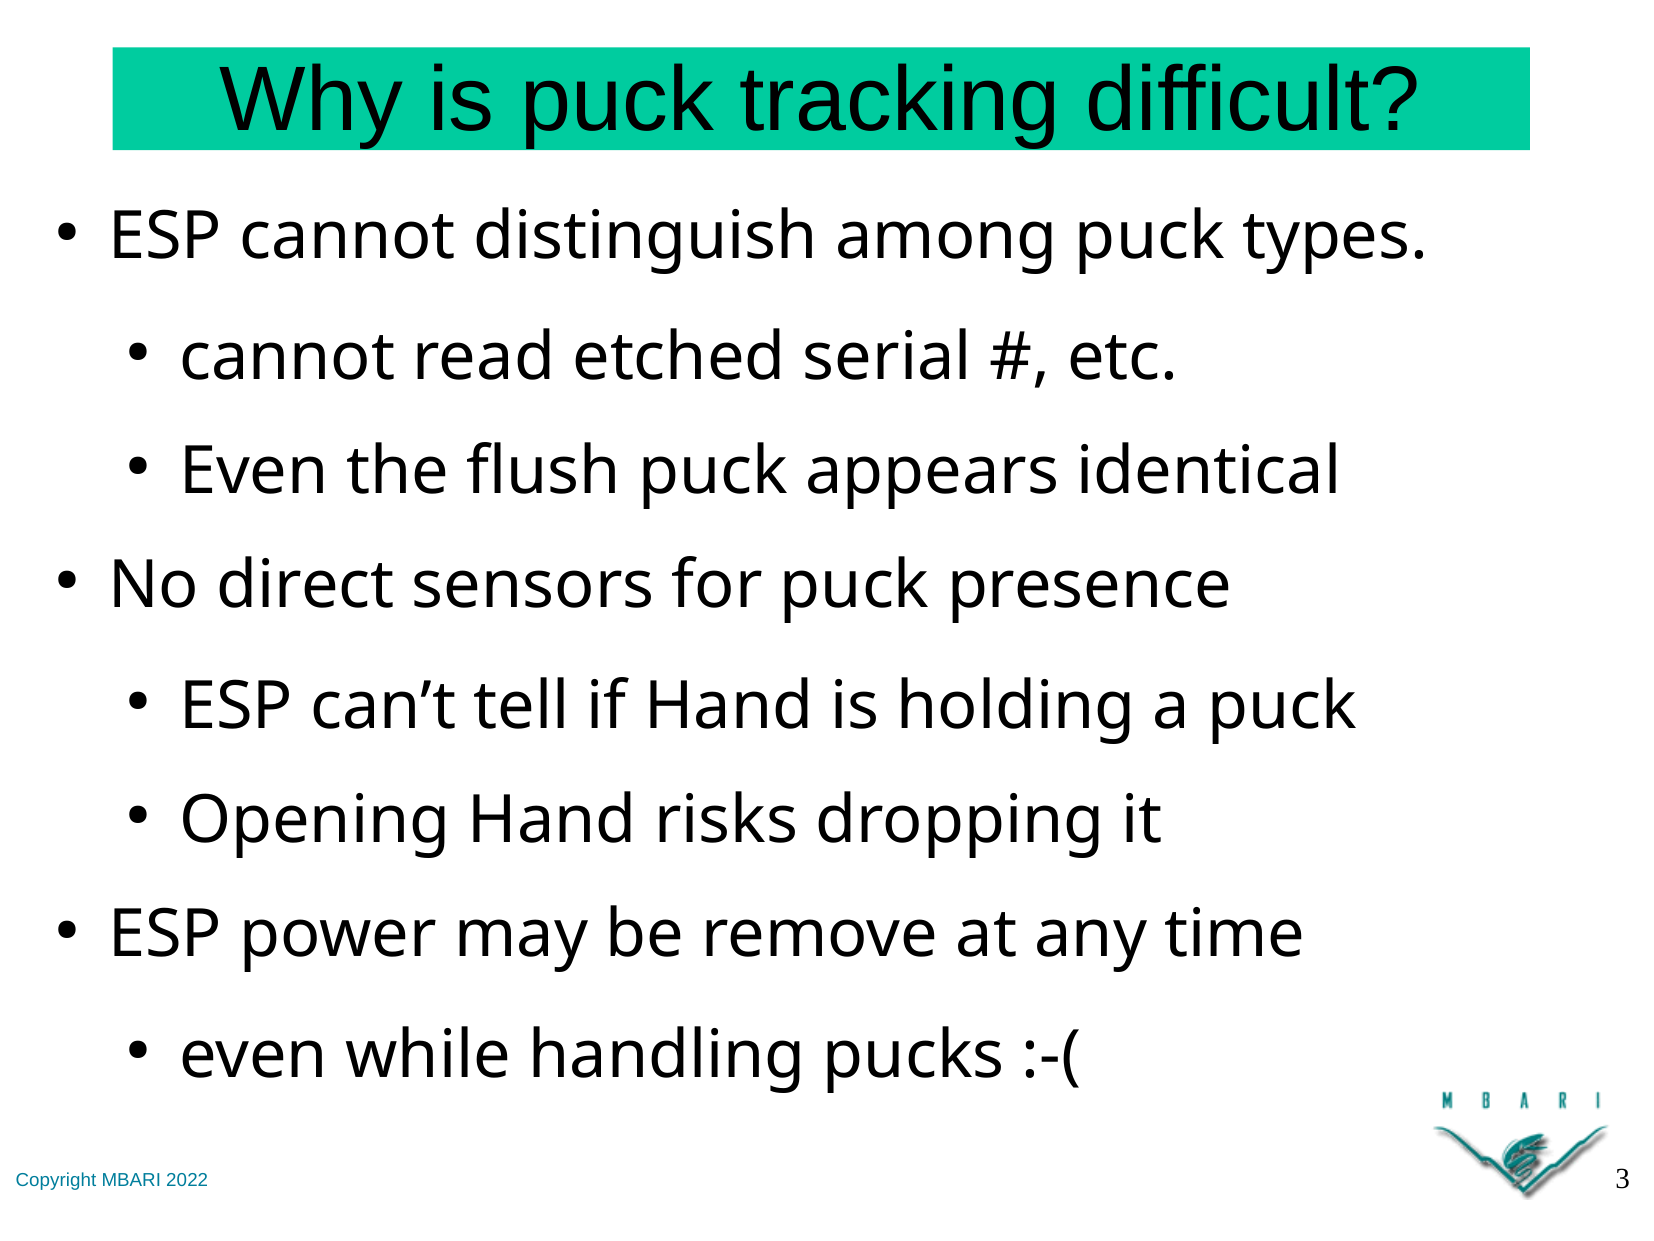

# Why is puck tracking difficult?
ESP cannot distinguish among puck types.
cannot read etched serial #, etc.
Even the flush puck appears identical
No direct sensors for puck presence
ESP can’t tell if Hand is holding a puck
Opening Hand risks dropping it
ESP power may be remove at any time
even while handling pucks :-(